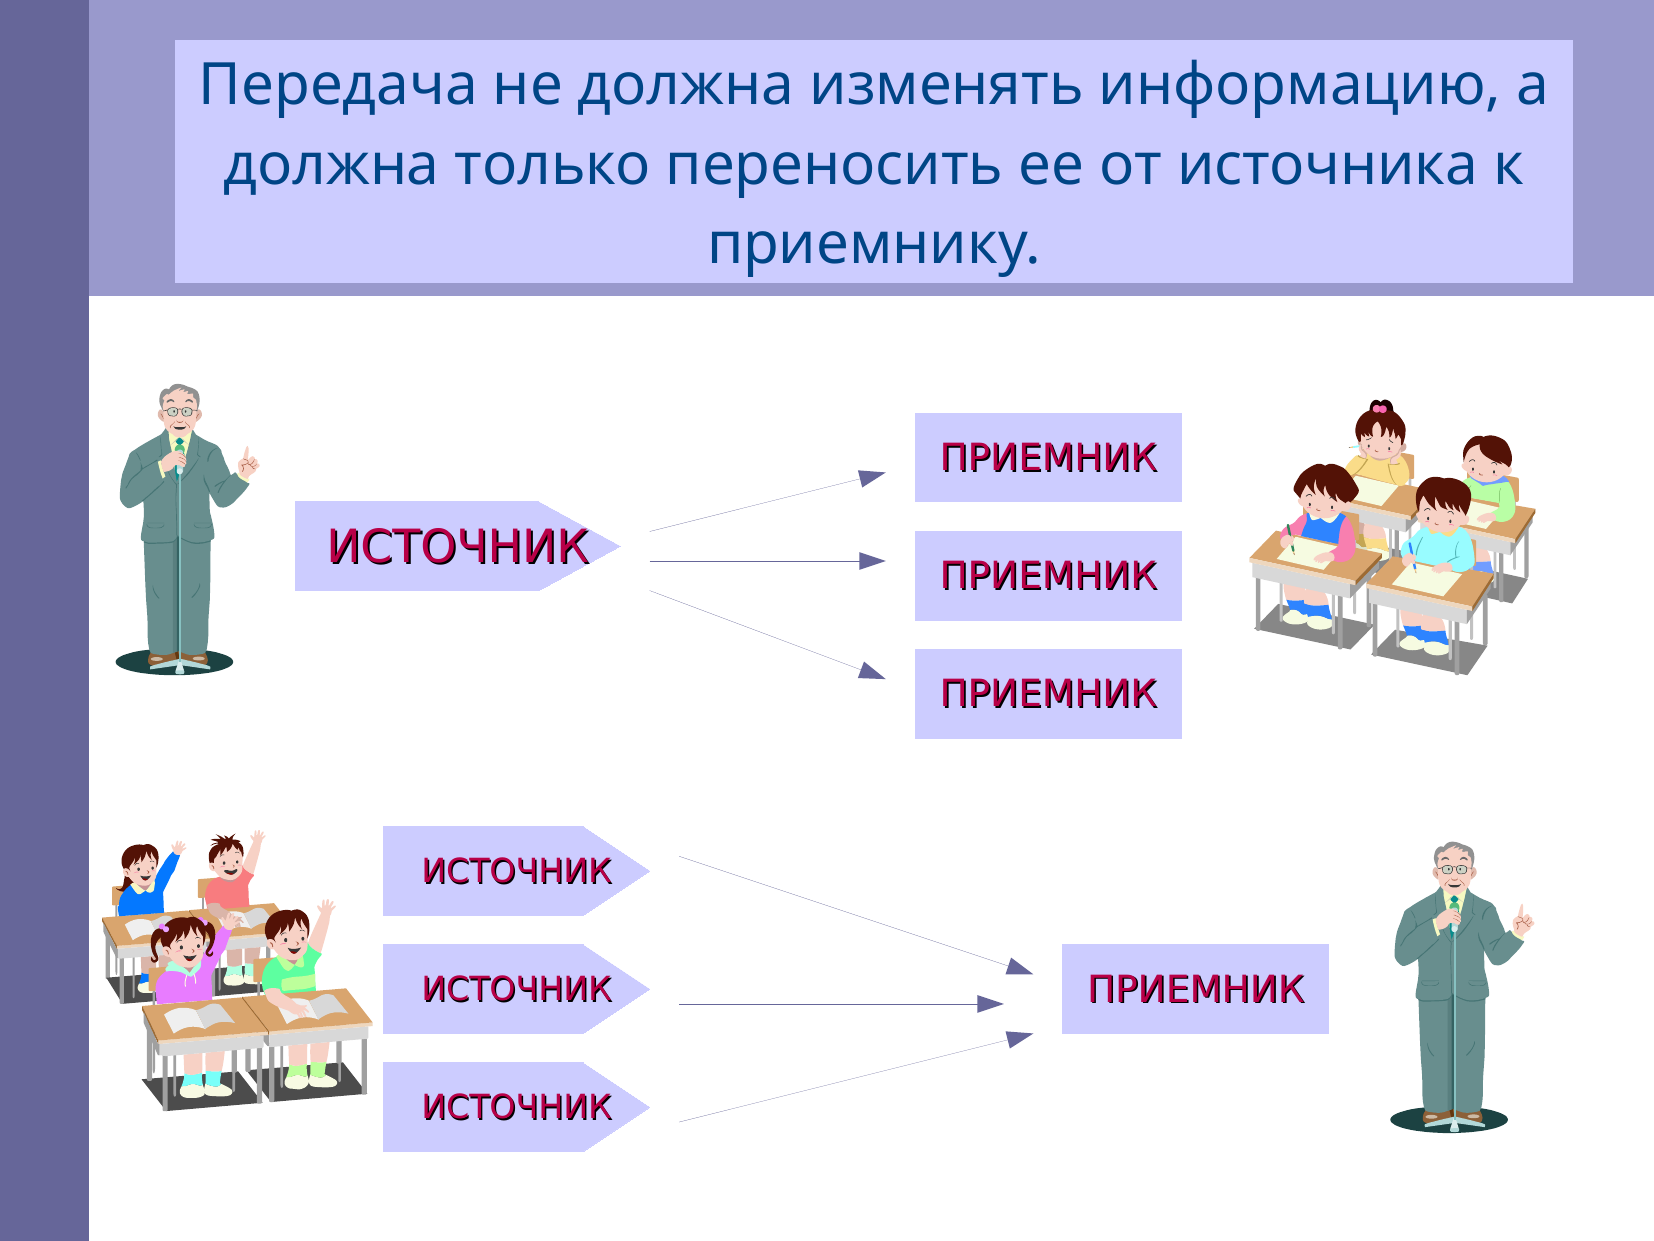

Передача не должна изменять информацию, а должна только переносить ее от источника к приемнику.
ПРИЕМНИК
ИСТОЧНИК
ПРИЕМНИК
ПРИЕМНИК
ИСТОЧНИК
ИСТОЧНИК
ПРИЕМНИК
ИСТОЧНИК